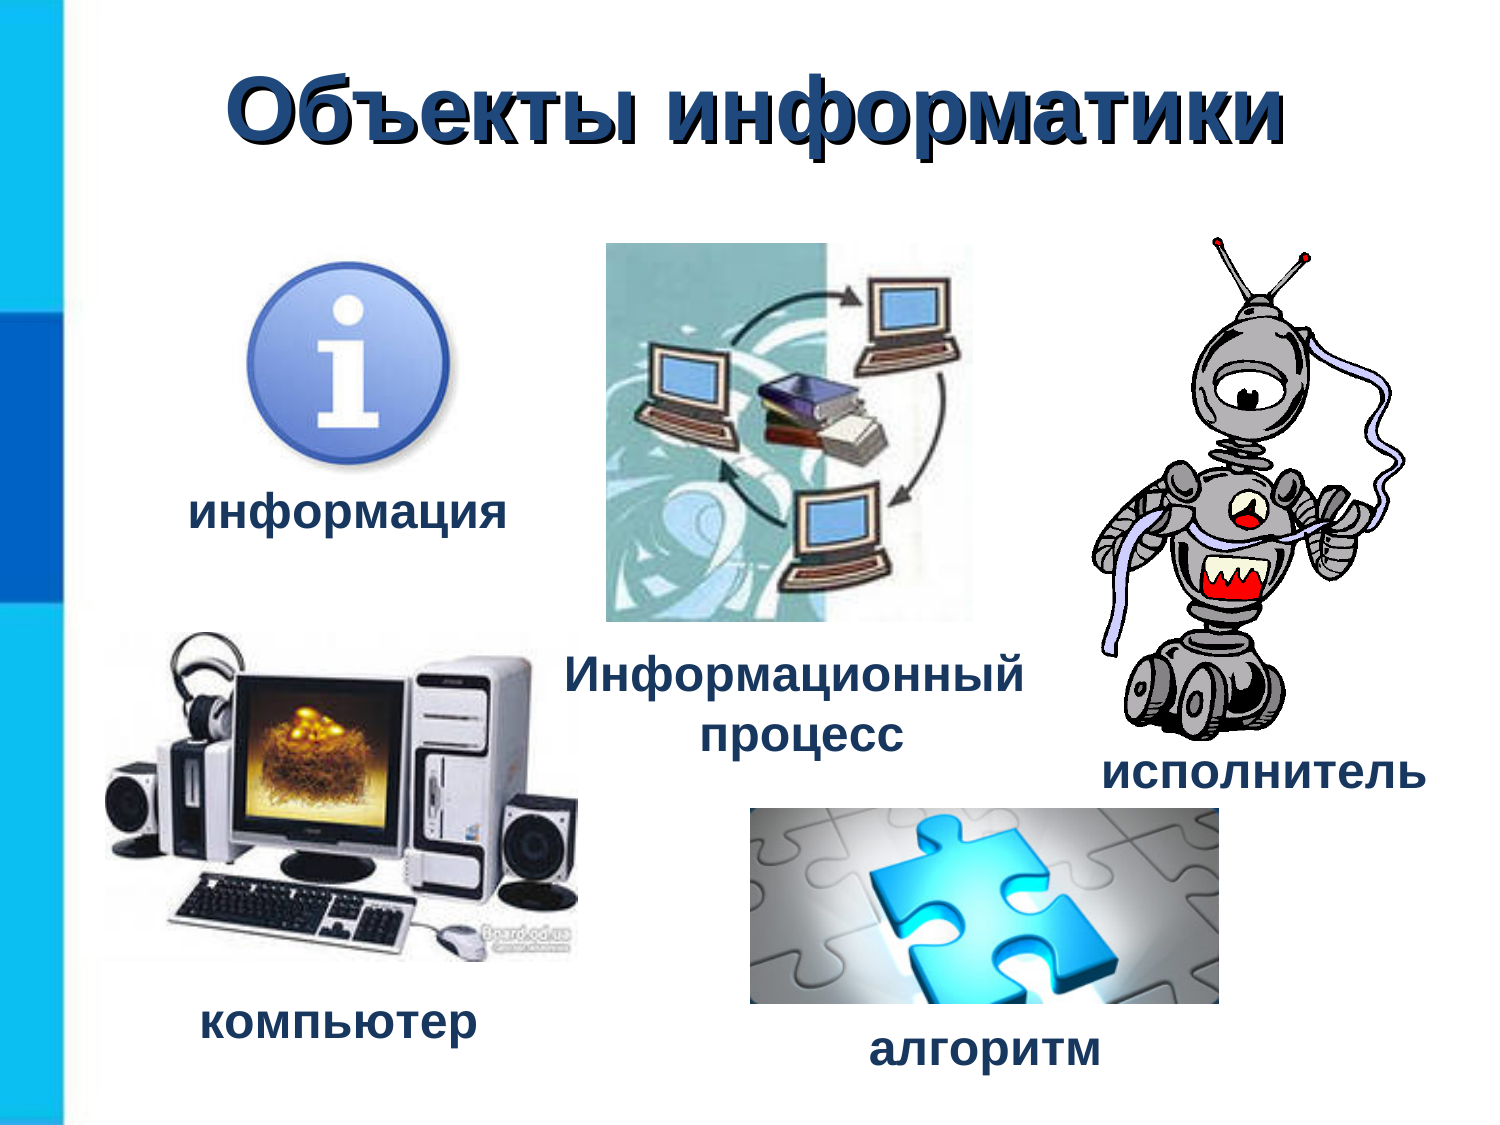

# Объекты информатики
исполнитель
Информационный процесс
информация
компьютер
алгоритм